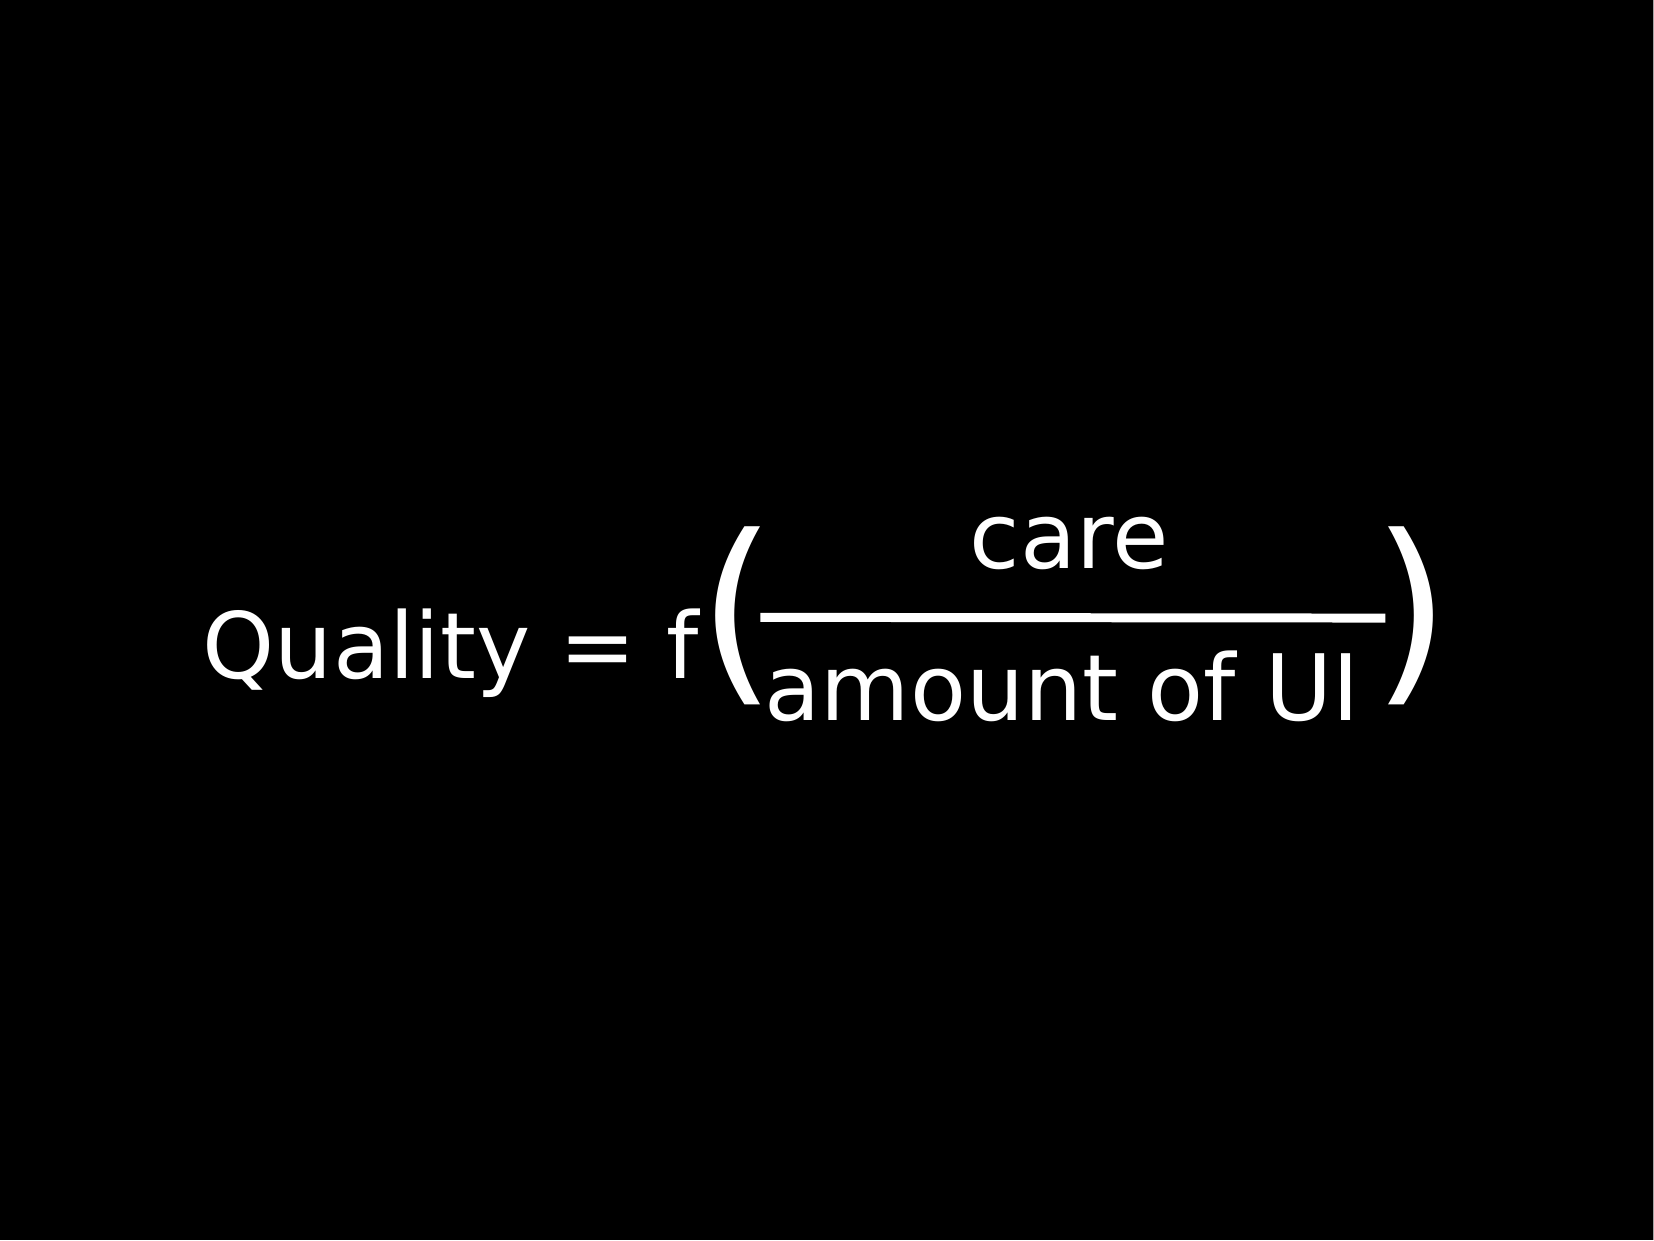

# Quality = f(amount of UI)
care
amount of UI